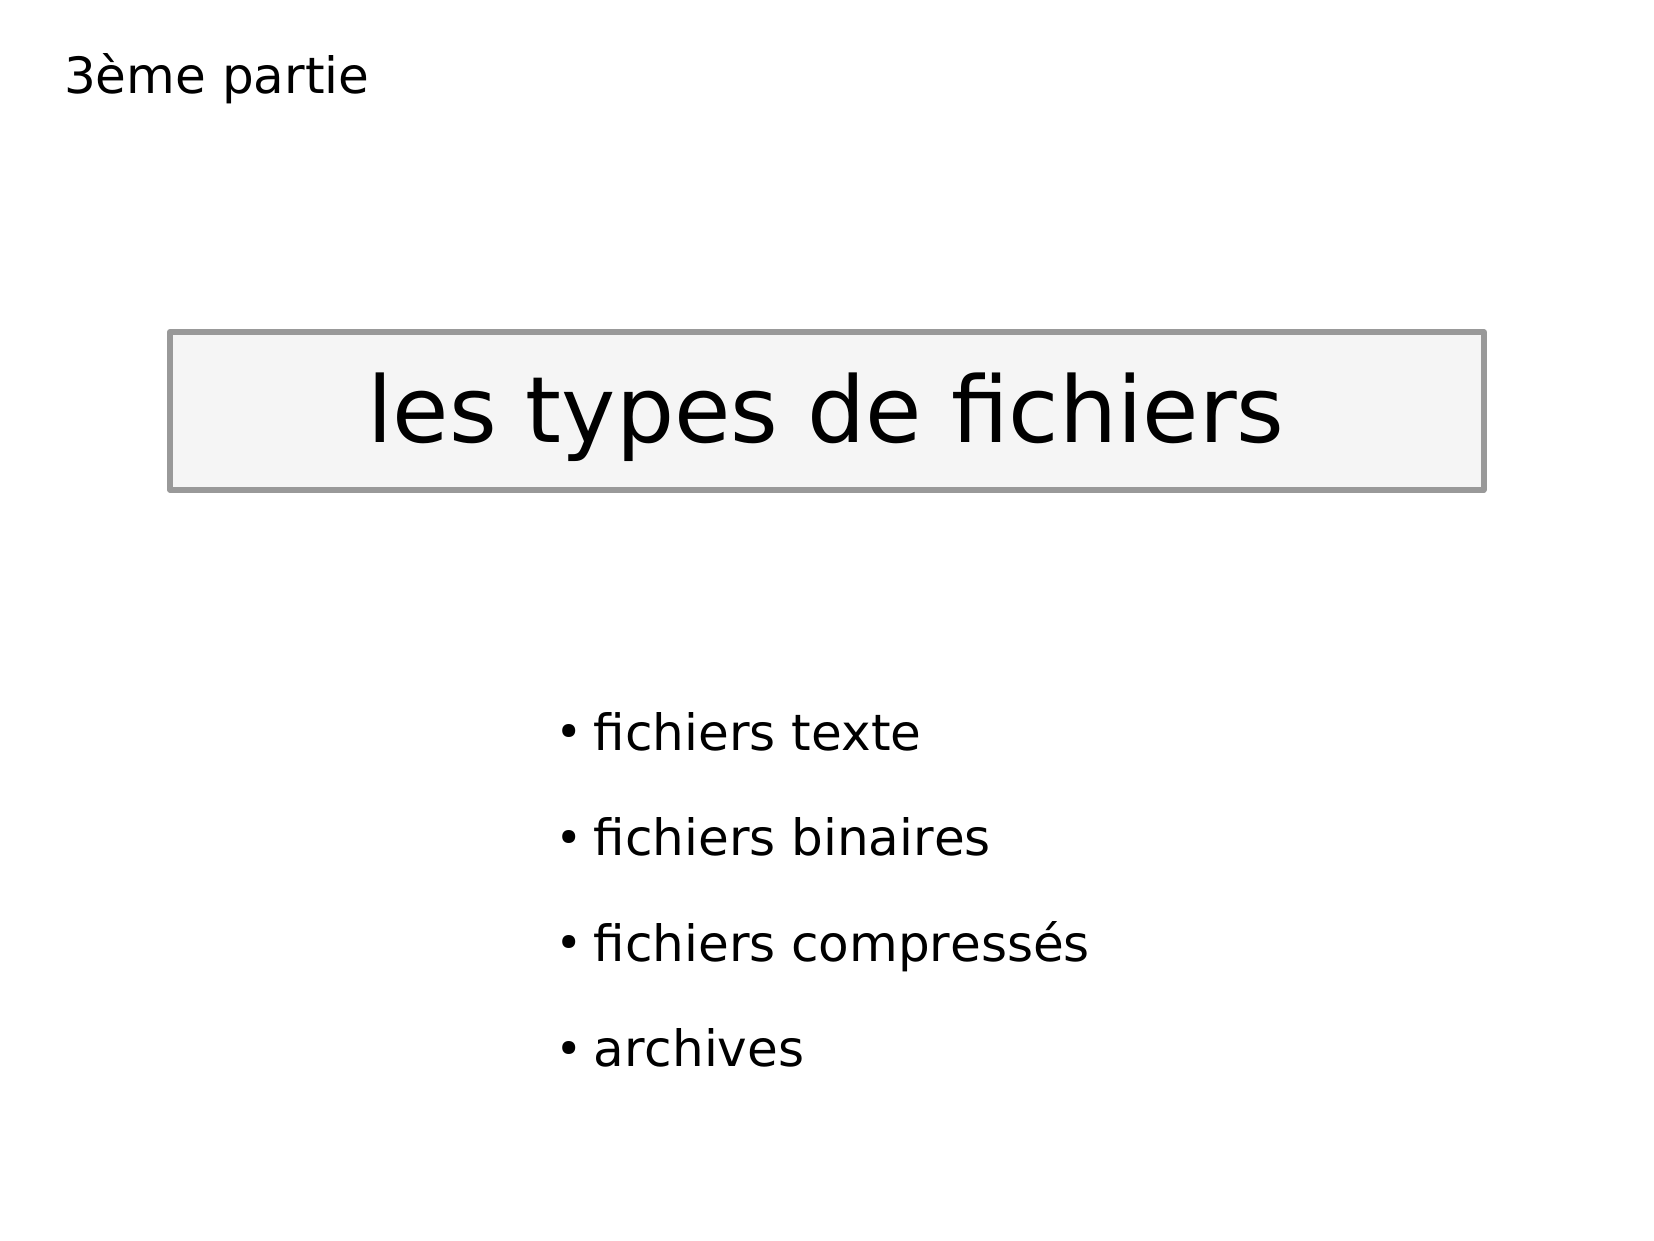

3ème partie
# les types de fichiers
 fichiers texte
 fichiers binaires
 fichiers compressés
 archives